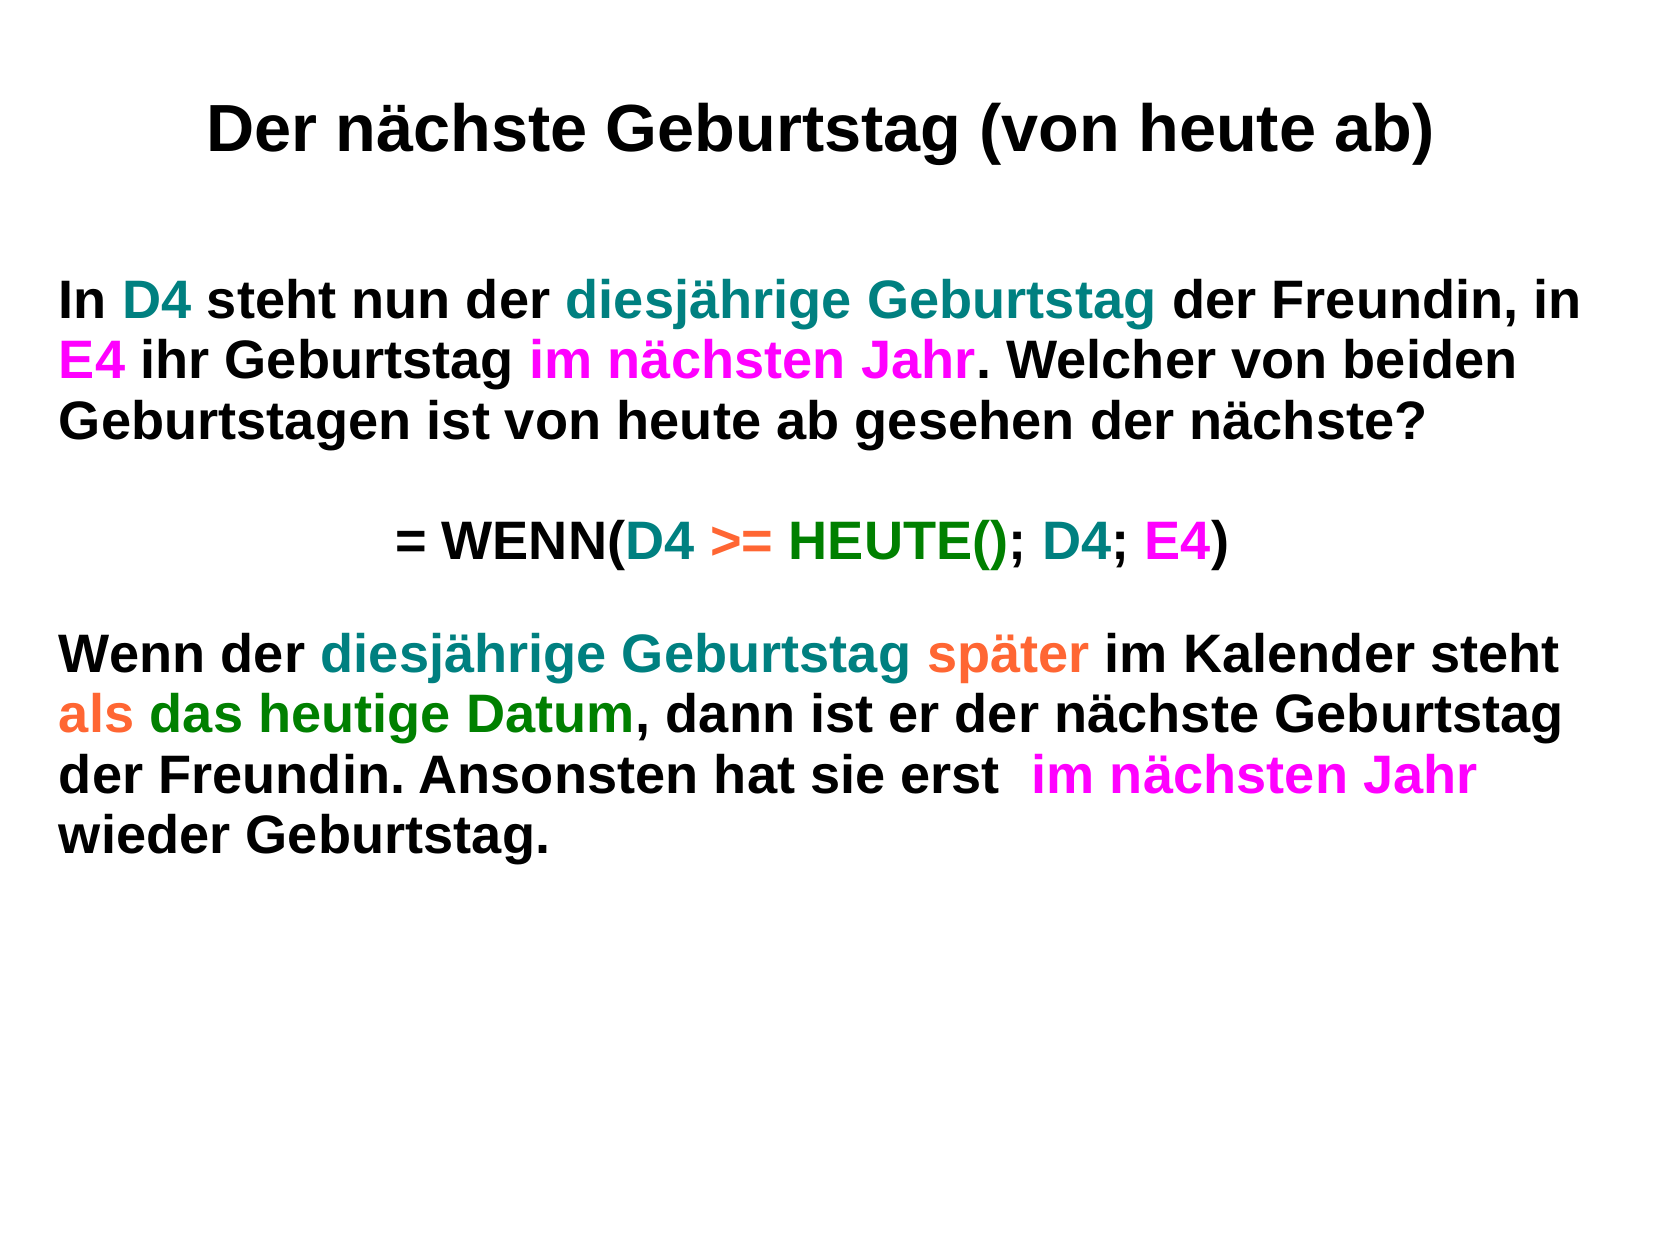

# Der nächste Geburtstag (von heute ab)
In D4 steht nun der diesjährige Geburtstag der Freundin, in E4 ihr Geburtstag im nächsten Jahr. Welcher von beiden Geburtstagen ist von heute ab gesehen der nächste?
= WENN(D4 >= HEUTE(); D4; E4)
Wenn der diesjährige Geburtstag später im Kalender steht als das heutige Datum, dann ist er der nächste Geburtstag der Freundin. Ansonsten hat sie erst im nächsten Jahr wieder Geburtstag.